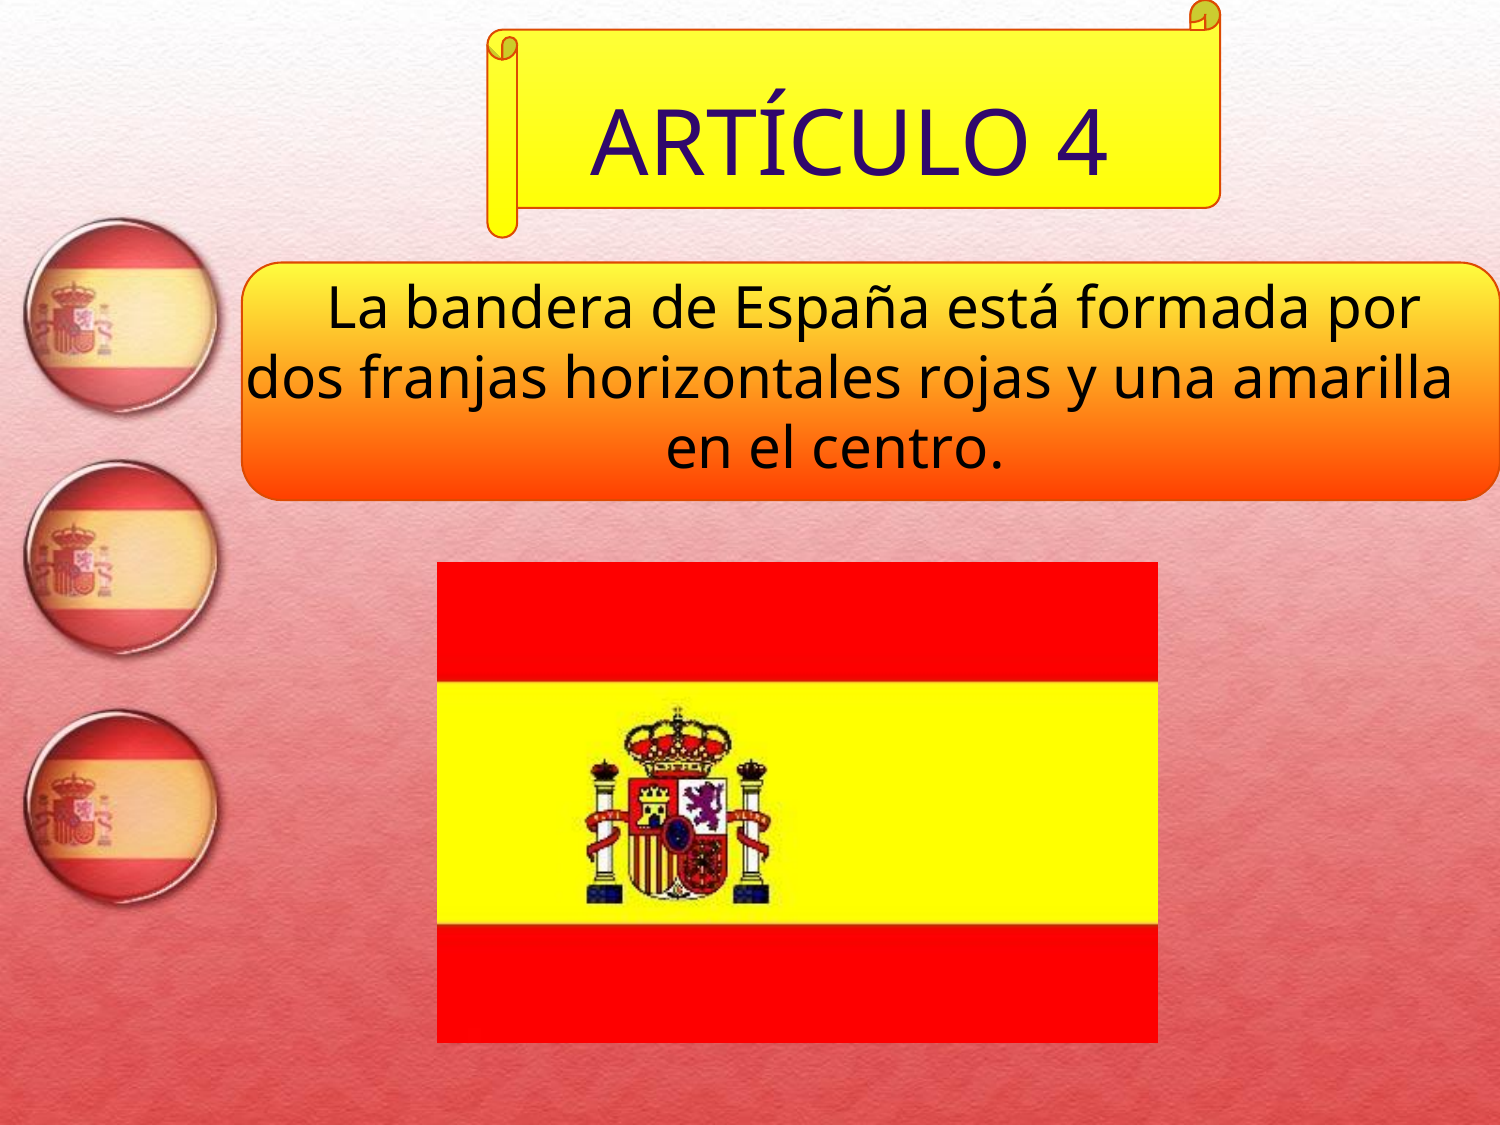

# ARTÍCULO 4
 La bandera de España está formada por dos franjas horizontales rojas y una amarilla en el centro.
19